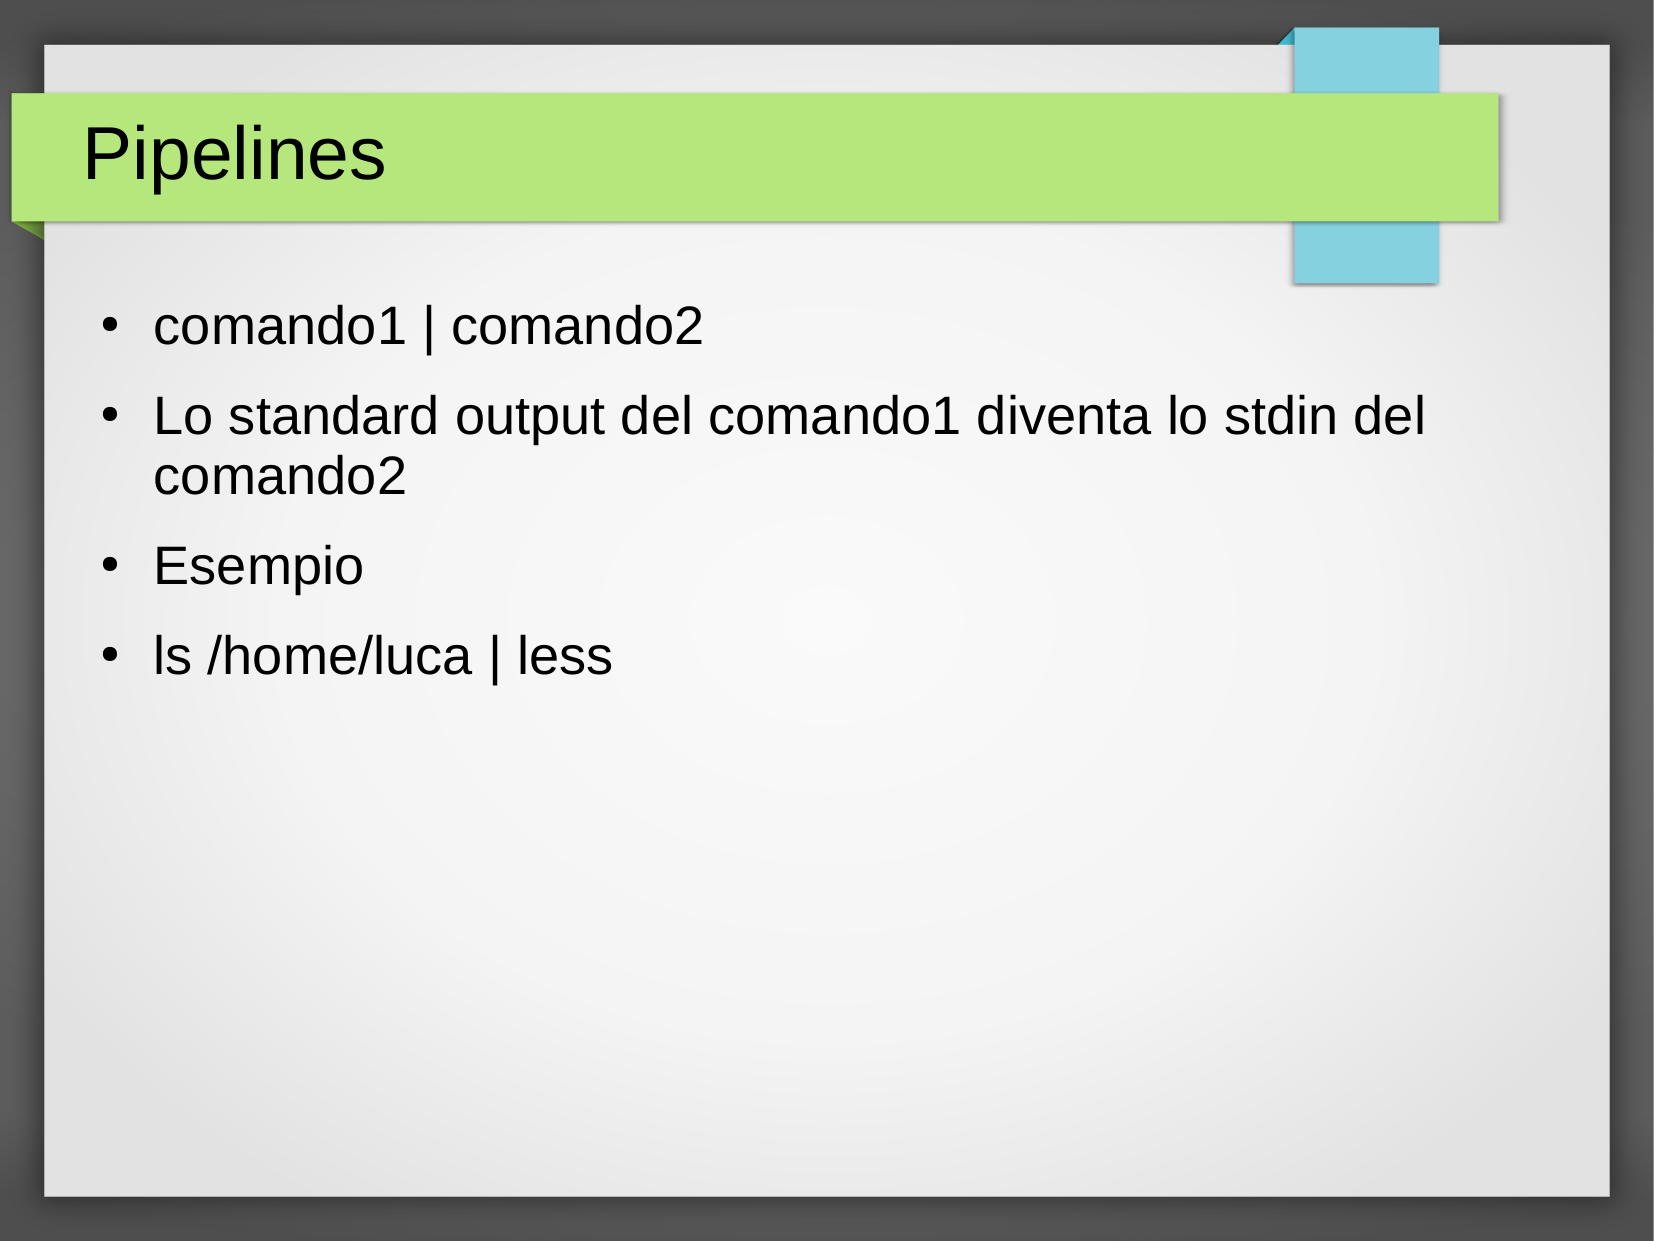

# Pipelines
comando1 | comando2
Lo standard output del comando1 diventa lo stdin del comando2
Esempio
ls /home/luca | less